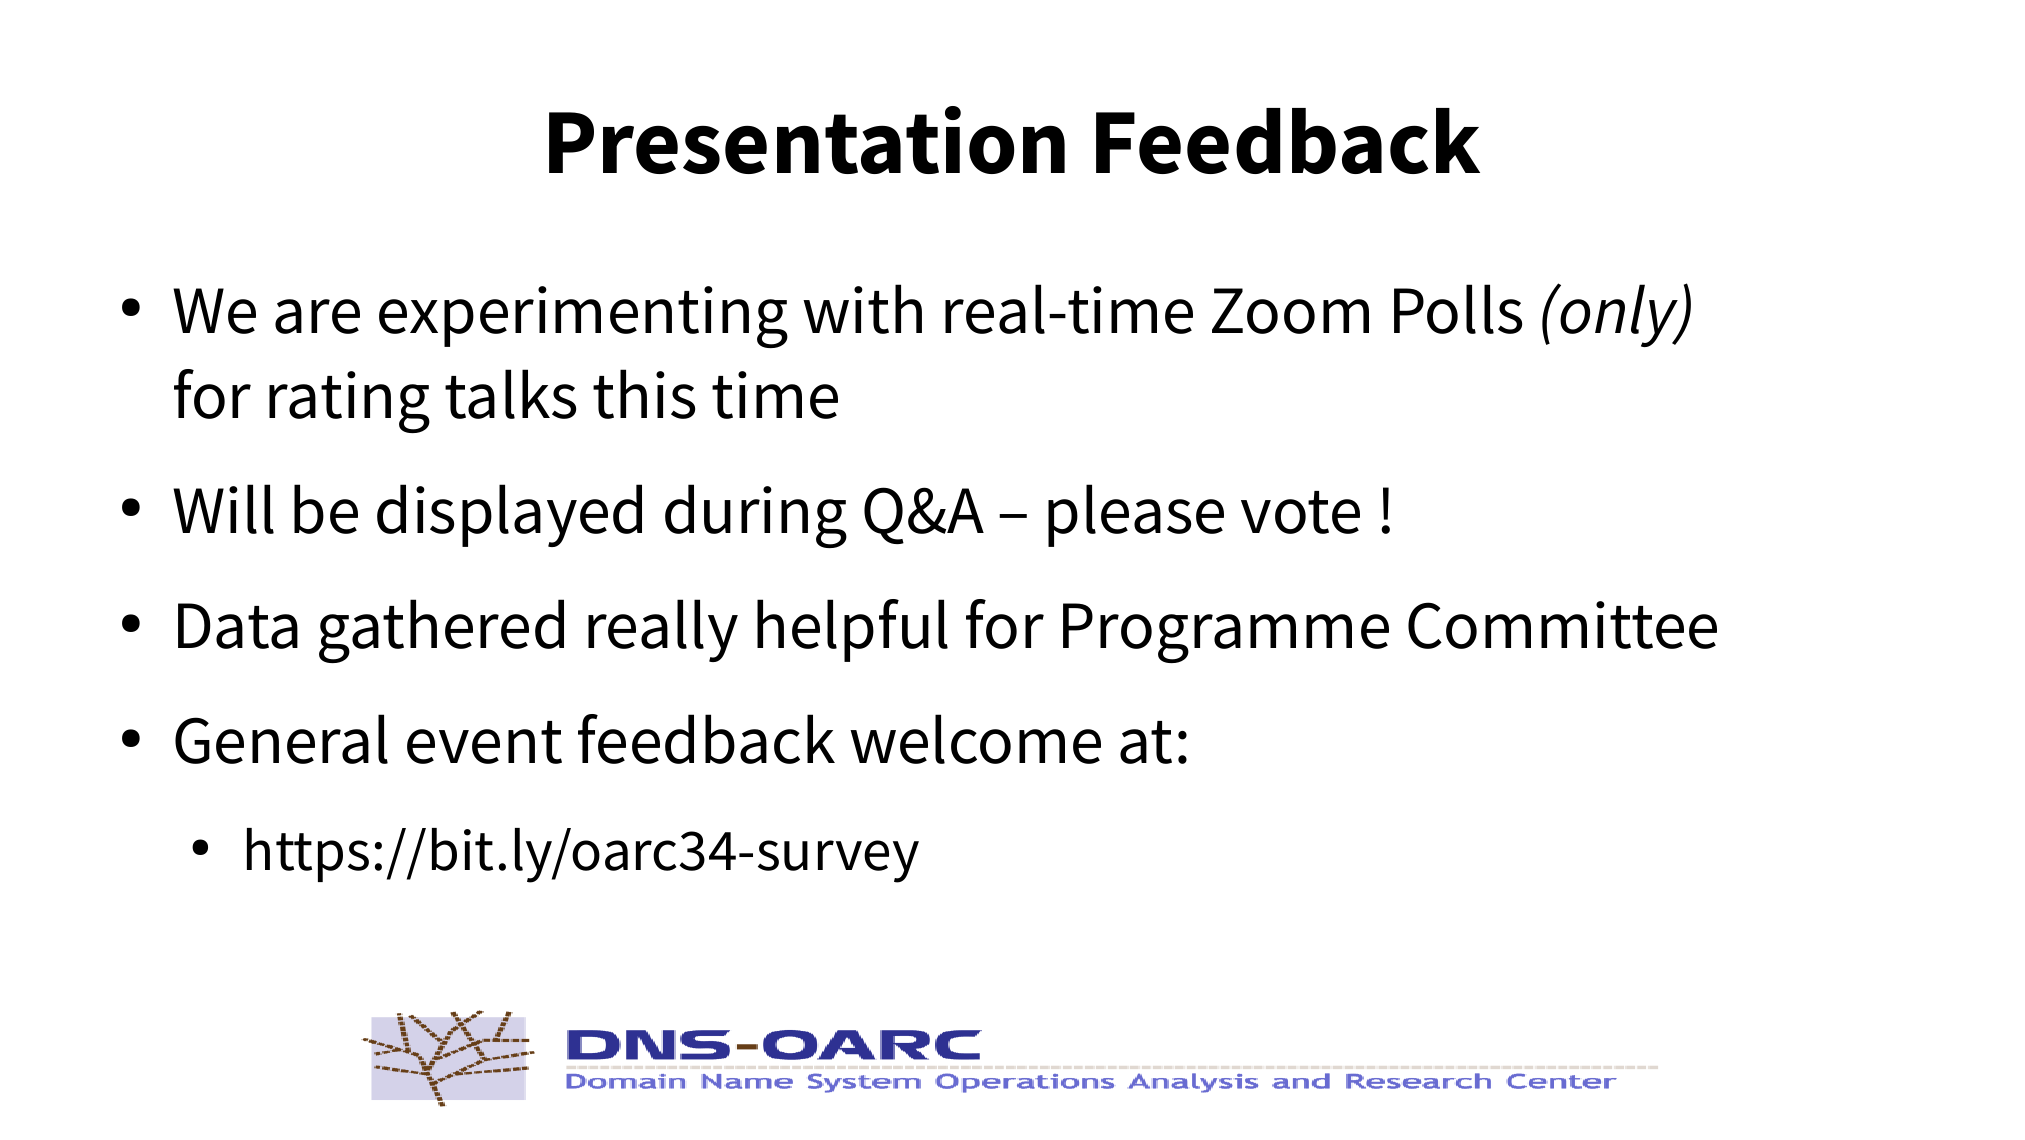

# Presentation Feedback
We are experimenting with real-time Zoom Polls (only)
for rating talks this time
Will be displayed during Q&A – please vote !
Data gathered really helpful for Programme Committee
General event feedback welcome at:
https://bit.ly/oarc34-survey